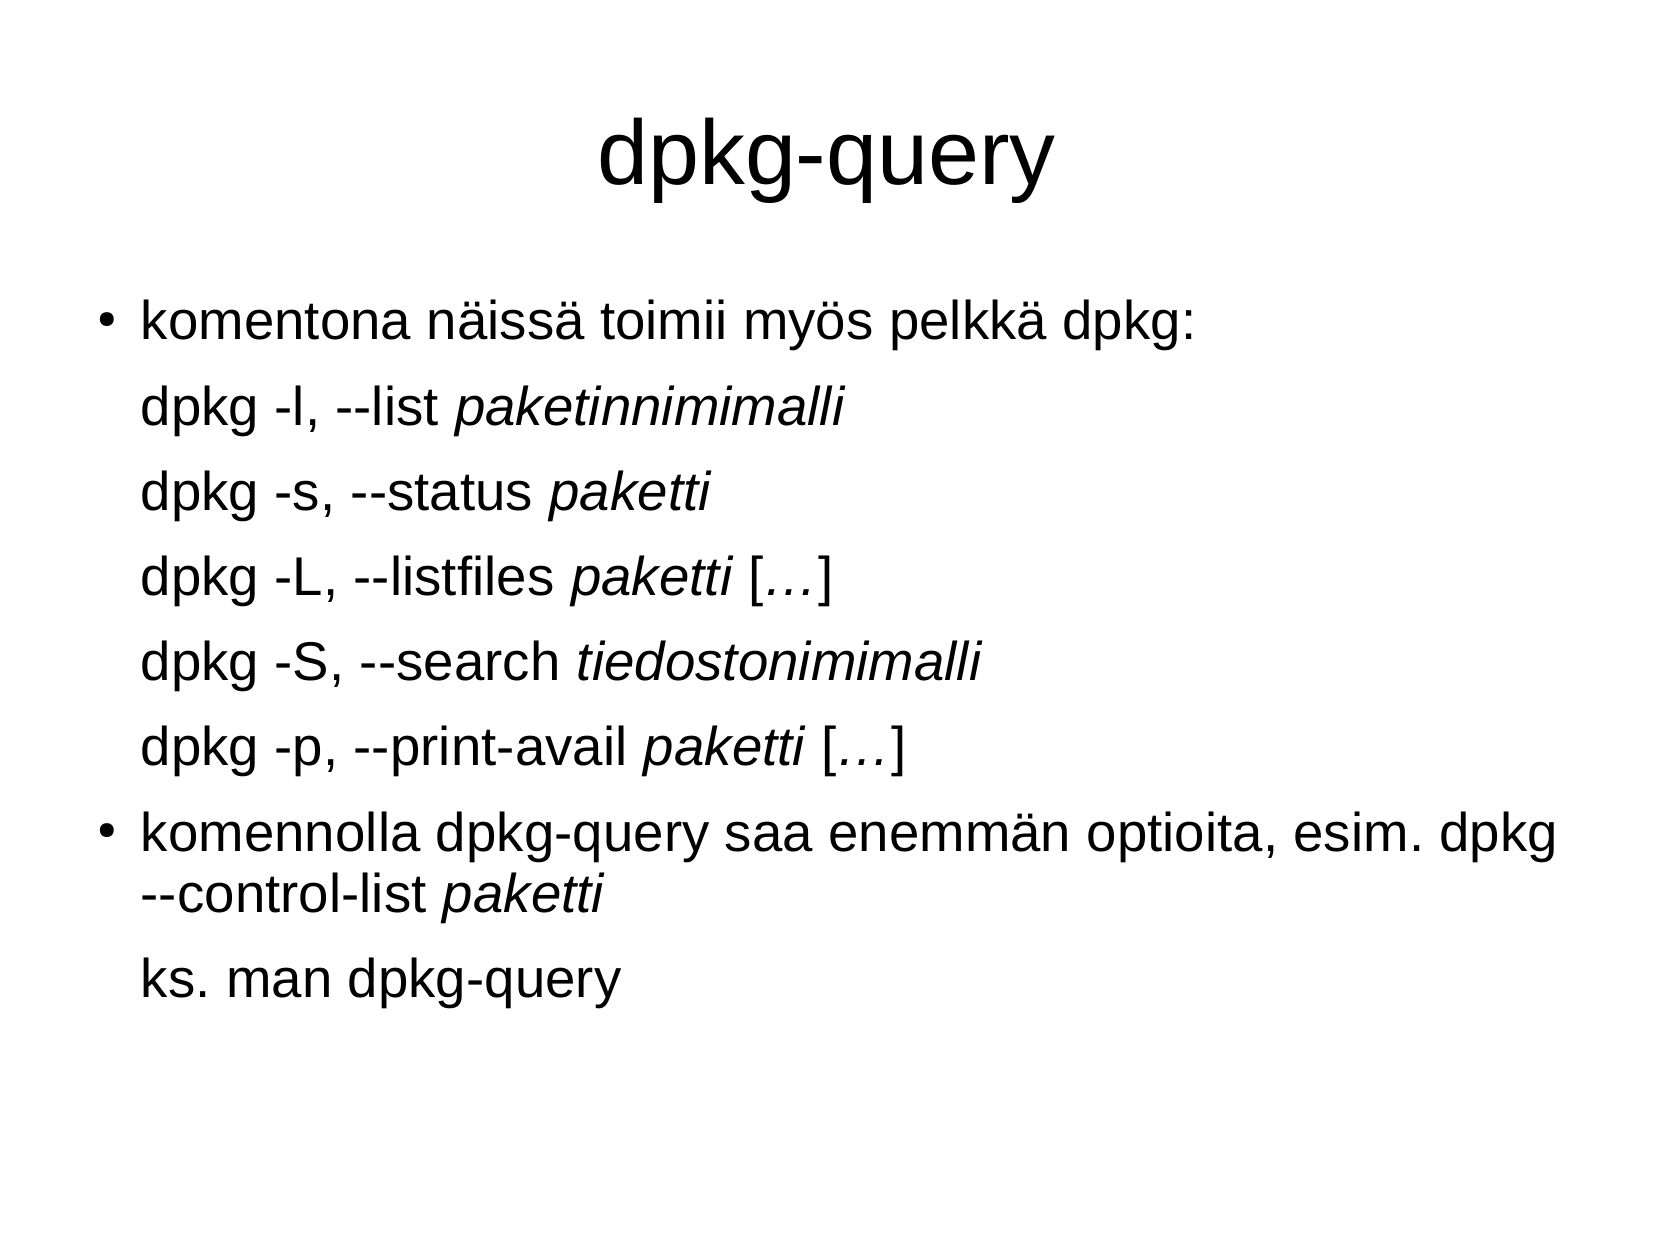

# dpkg-query
komentona näissä toimii myös pelkkä dpkg:
dpkg -l, --list paketinnimimalli
dpkg -s, --status paketti
dpkg -L, --listfiles paketti […]
dpkg -S, --search tiedostonimimalli
dpkg -p, --print-avail paketti […]
komennolla dpkg-query saa enemmän optioita, esim. dpkg --control-list paketti
ks. man dpkg-query